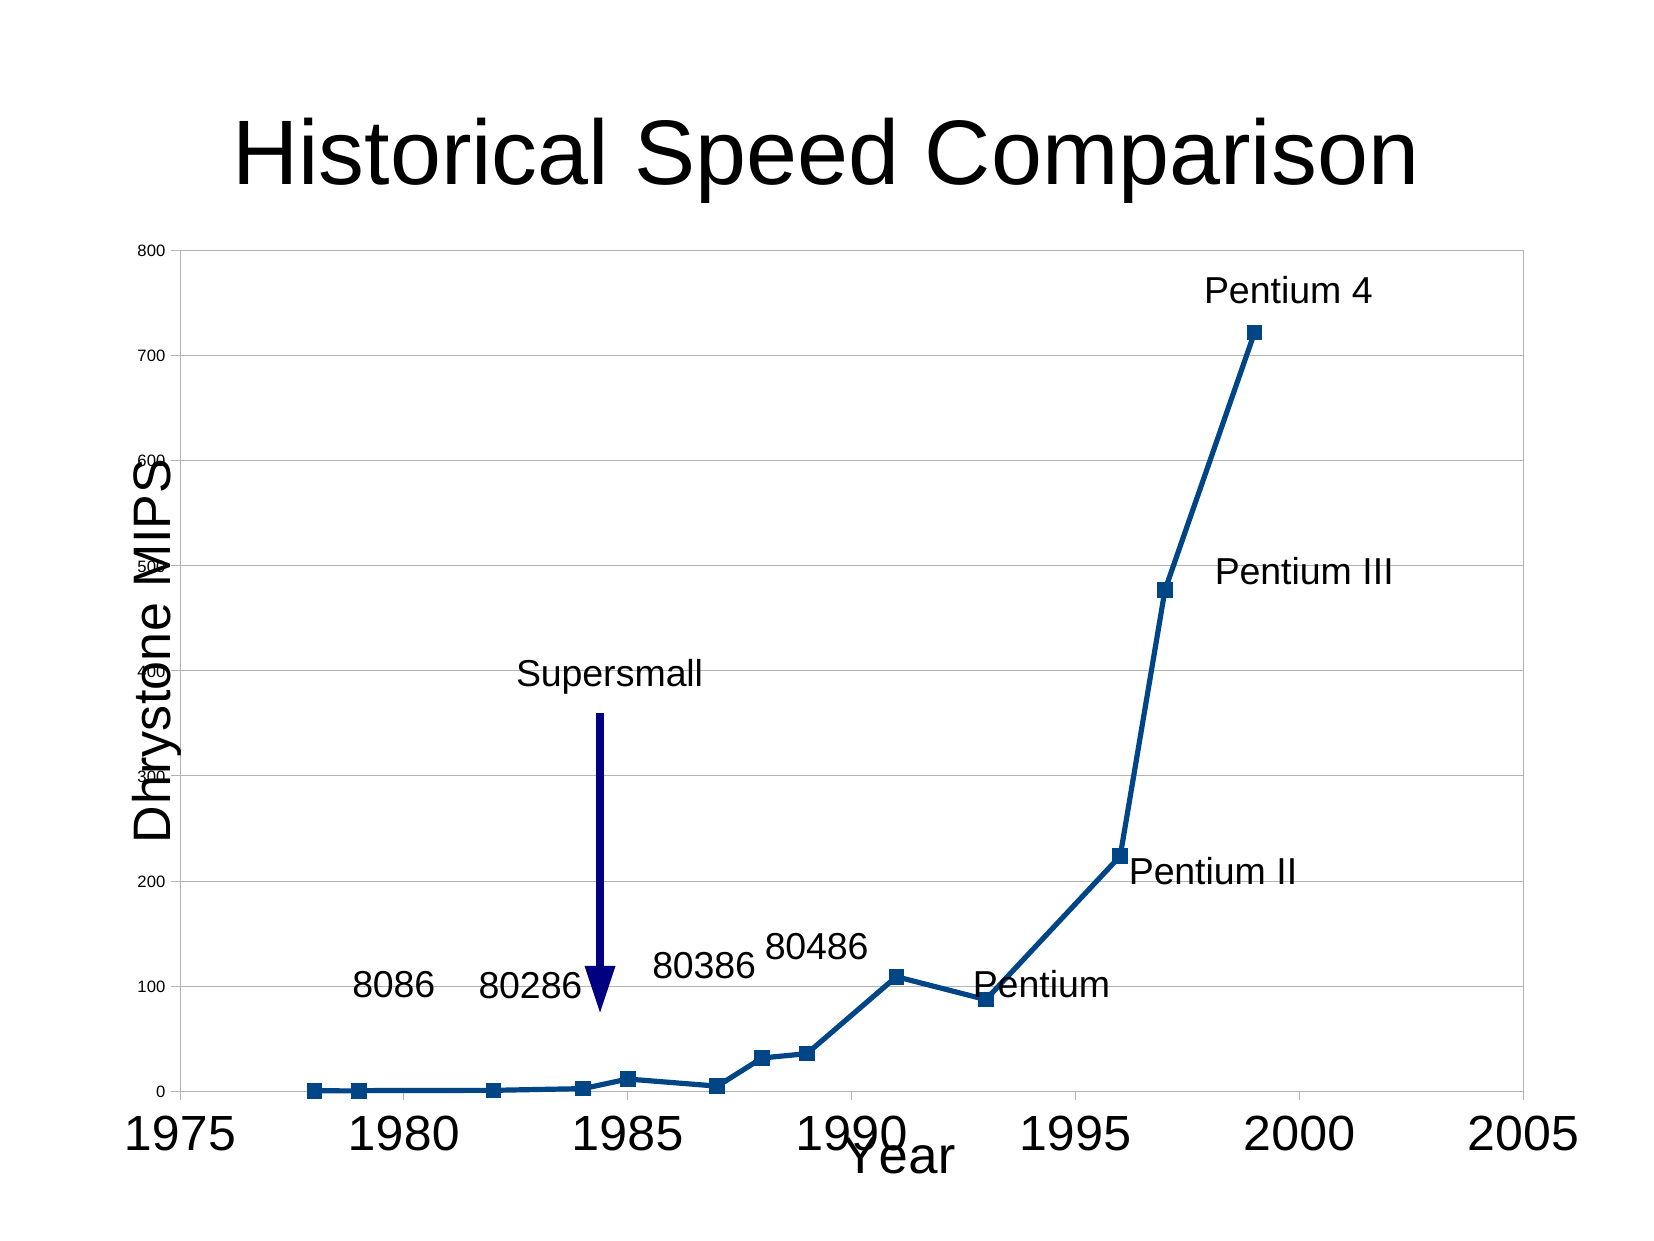

# Historical Speed Comparison
### Chart
| Category | Column C |
|---|---|Pentium 4
Pentium III
Supersmall
Pentium II
80486
80386
8086
Pentium
80286